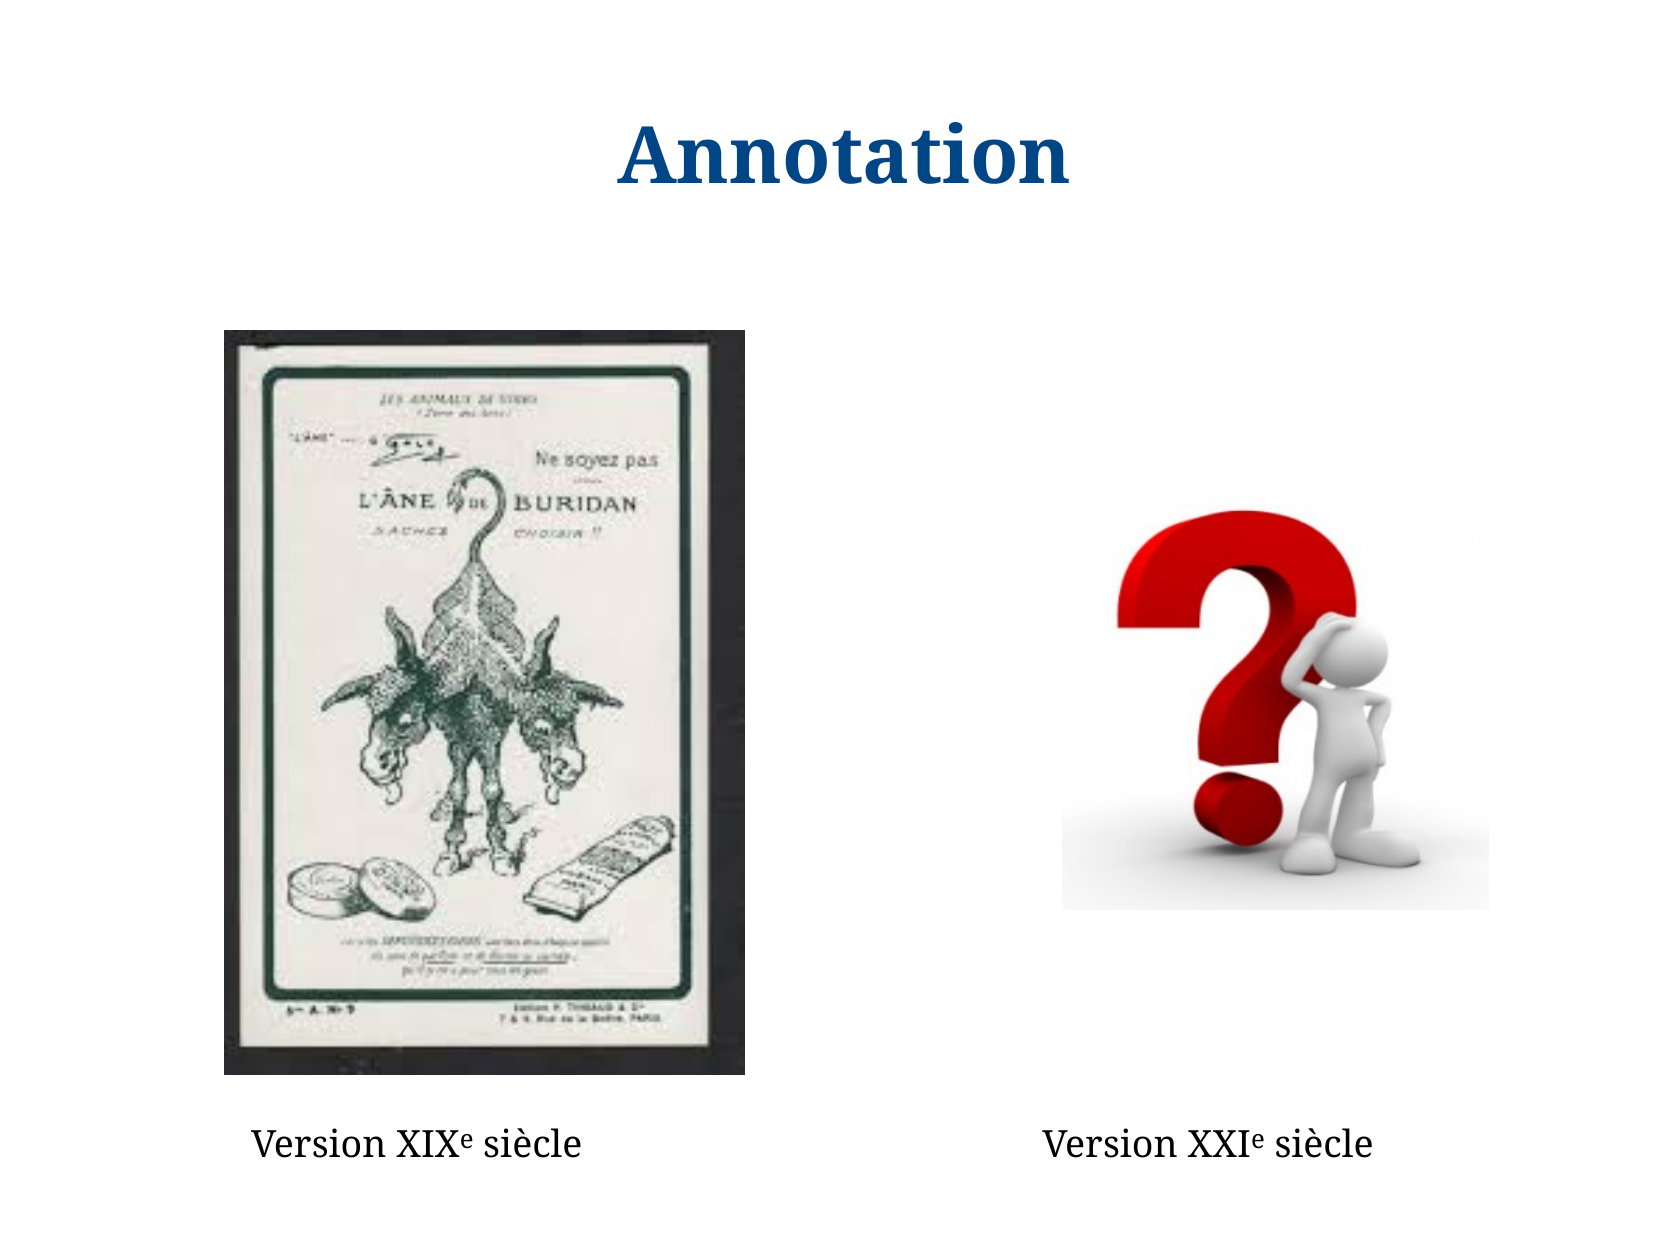

# Annotation
Version XIXe siècle
Version XXIe siècle